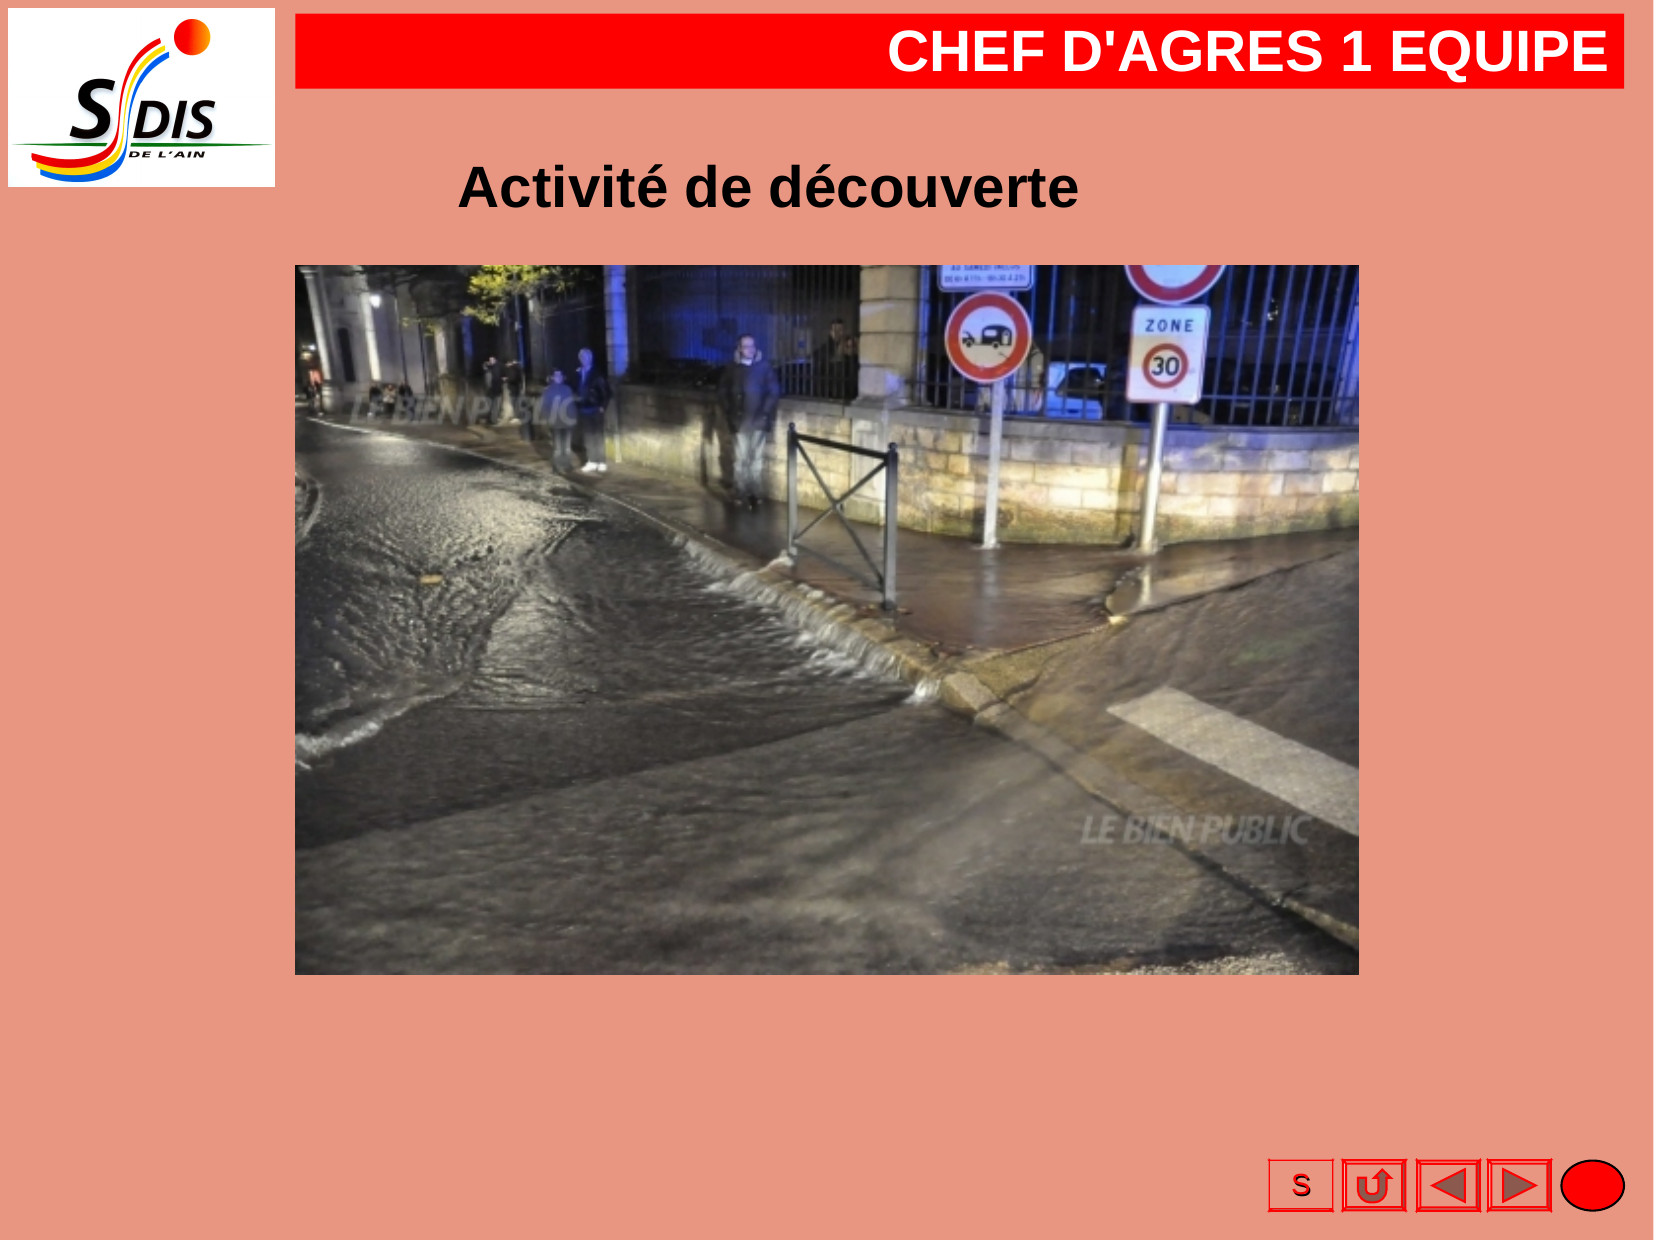

CHEF D'AGRES 1 EQUIPE
Activité de découverte